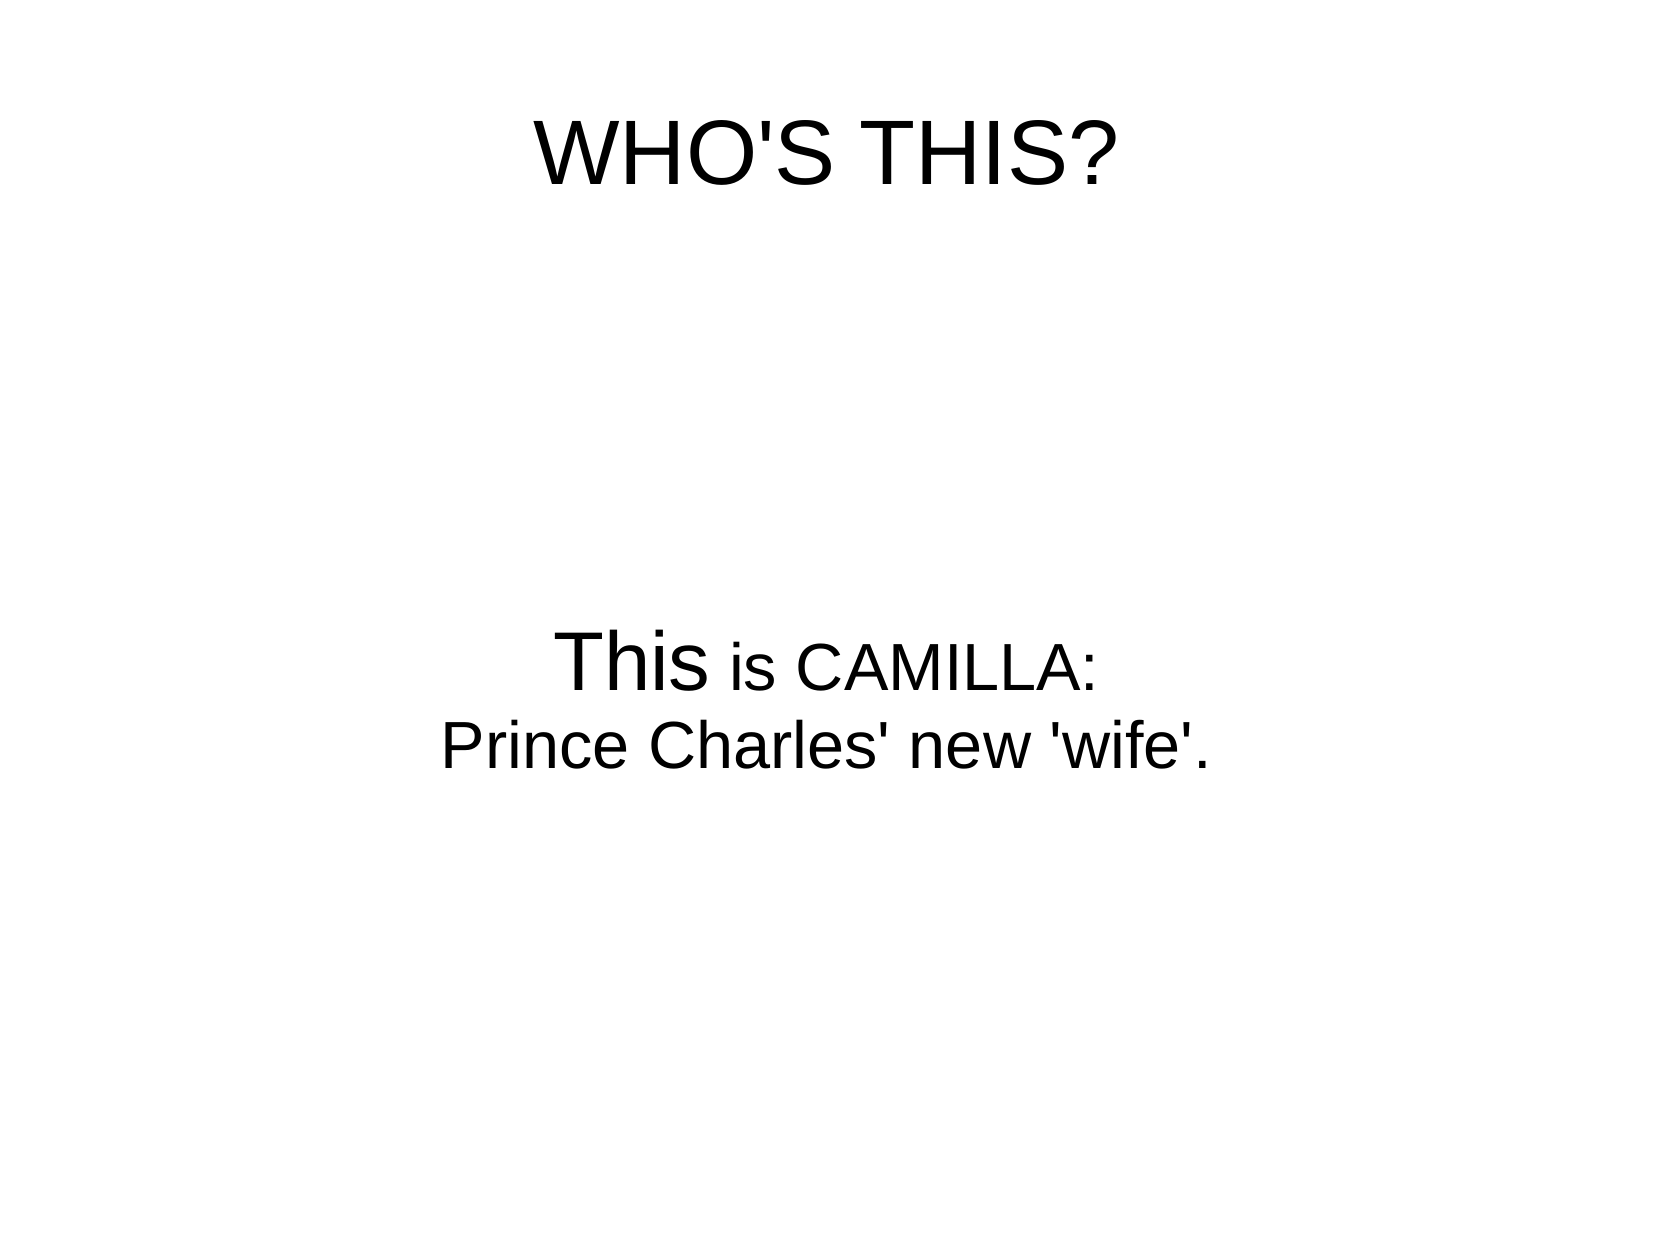

# WHO'S THIS?
This is CAMILLA:
Prince Charles' new 'wife'.